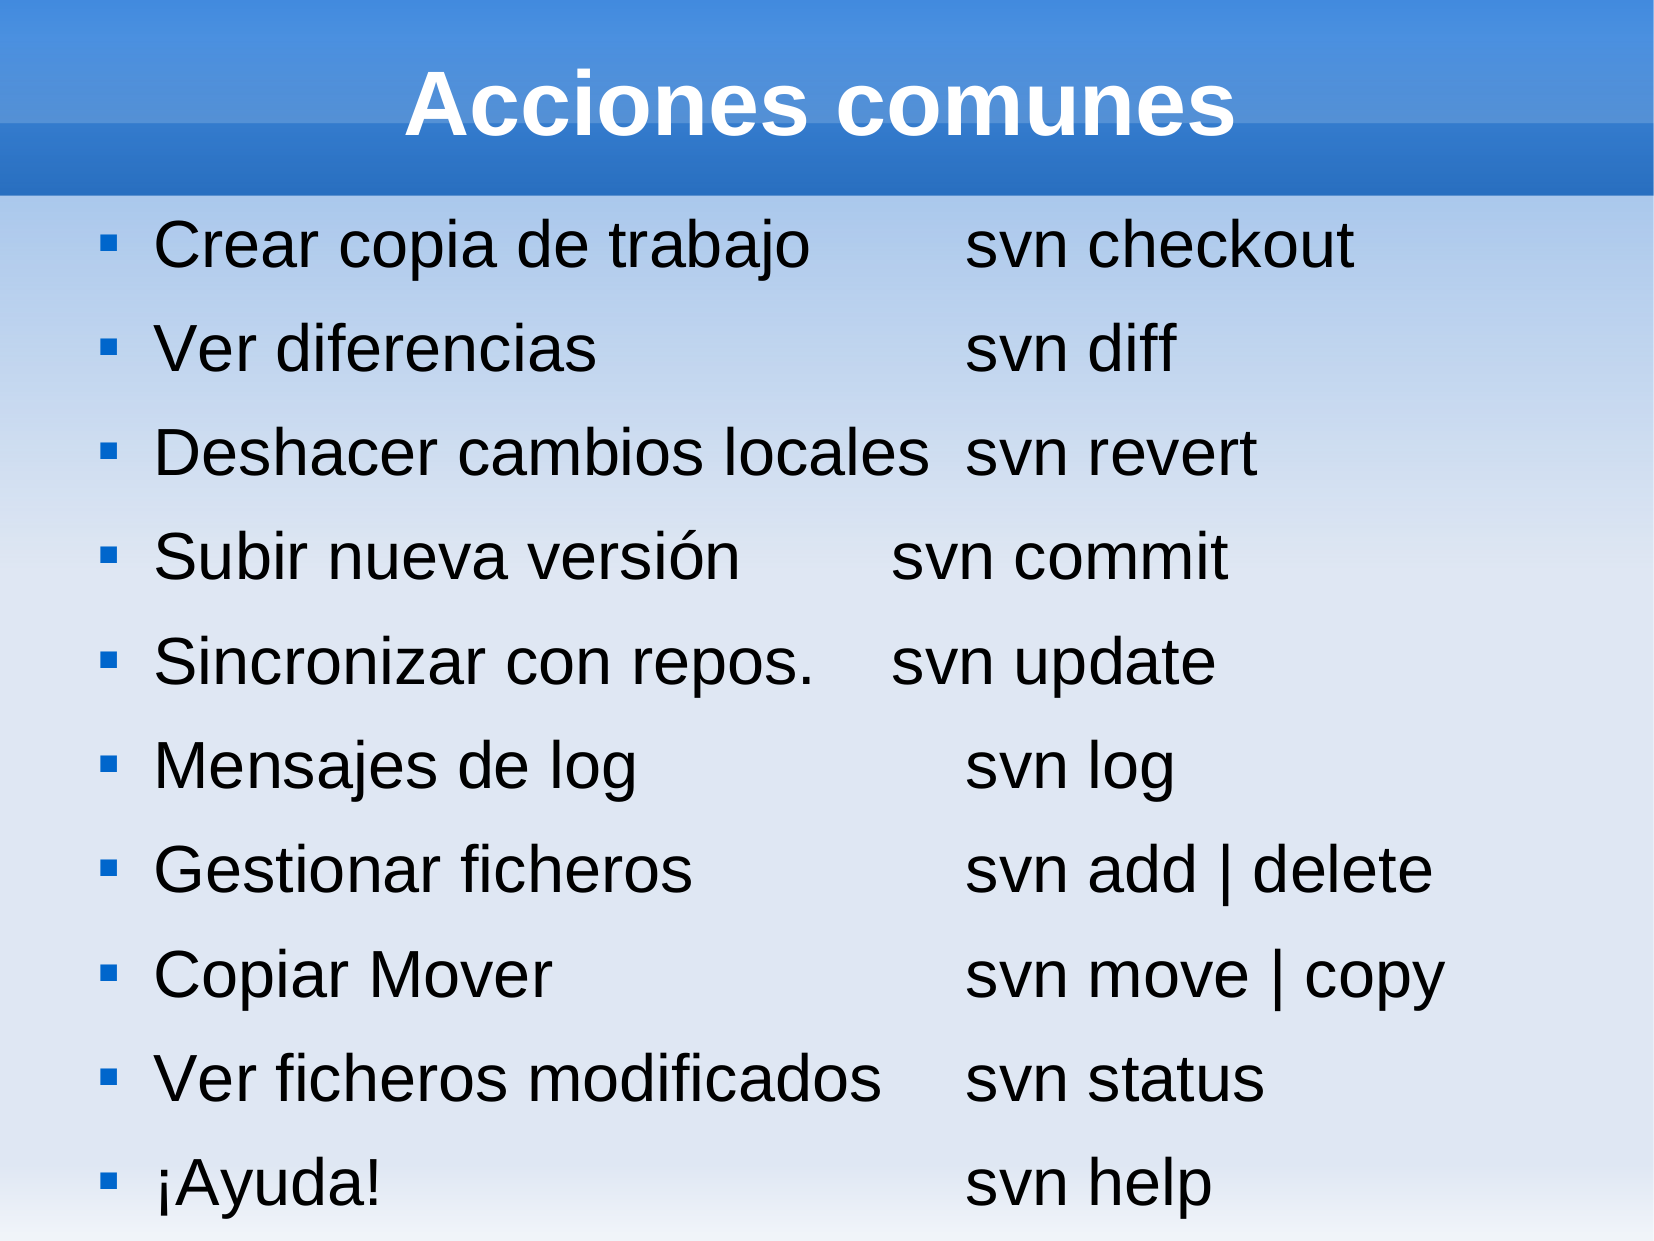

# Acciones comunes
Crear copia de trabajo			svn checkout
Ver diferencias					svn diff
Deshacer cambios locales	svn revert
Subir nueva versión			svn commit
Sincronizar con repos.		svn update
Mensajes de log					svn log
Gestionar ficheros				svn add | delete
Copiar Mover						svn move | copy
Ver ficheros modificados		svn status
¡Ayuda!								svn help